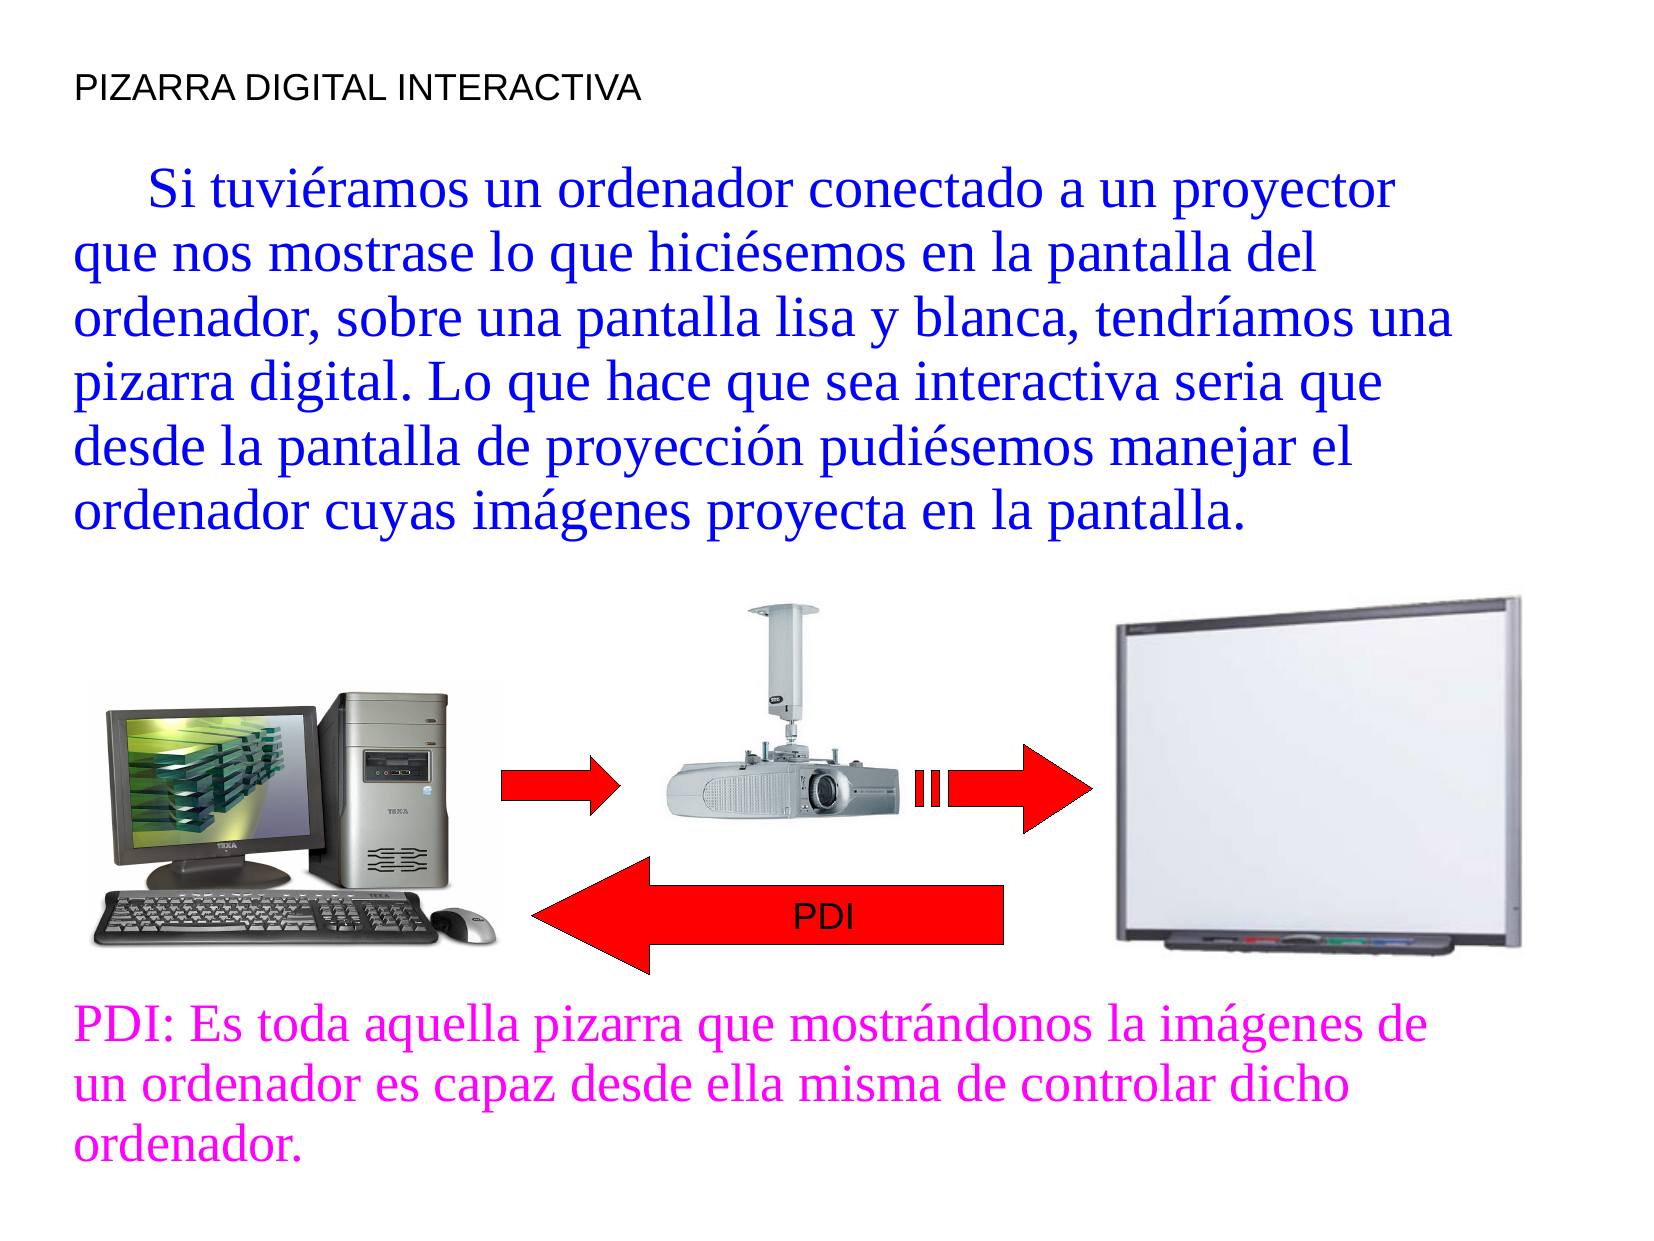

PIZARRA DIGITAL INTERACTIVA
	Si tuviéramos un ordenador conectado a un proyector que nos mostrase lo que hiciésemos en la pantalla del ordenador, sobre una pantalla lisa y blanca, tendríamos una pizarra digital. Lo que hace que sea interactiva seria que desde la pantalla de proyección pudiésemos manejar el ordenador cuyas imágenes proyecta en la pantalla.
PDI
PDI: Es toda aquella pizarra que mostrándonos la imágenes de un ordenador es capaz desde ella misma de controlar dicho ordenador.